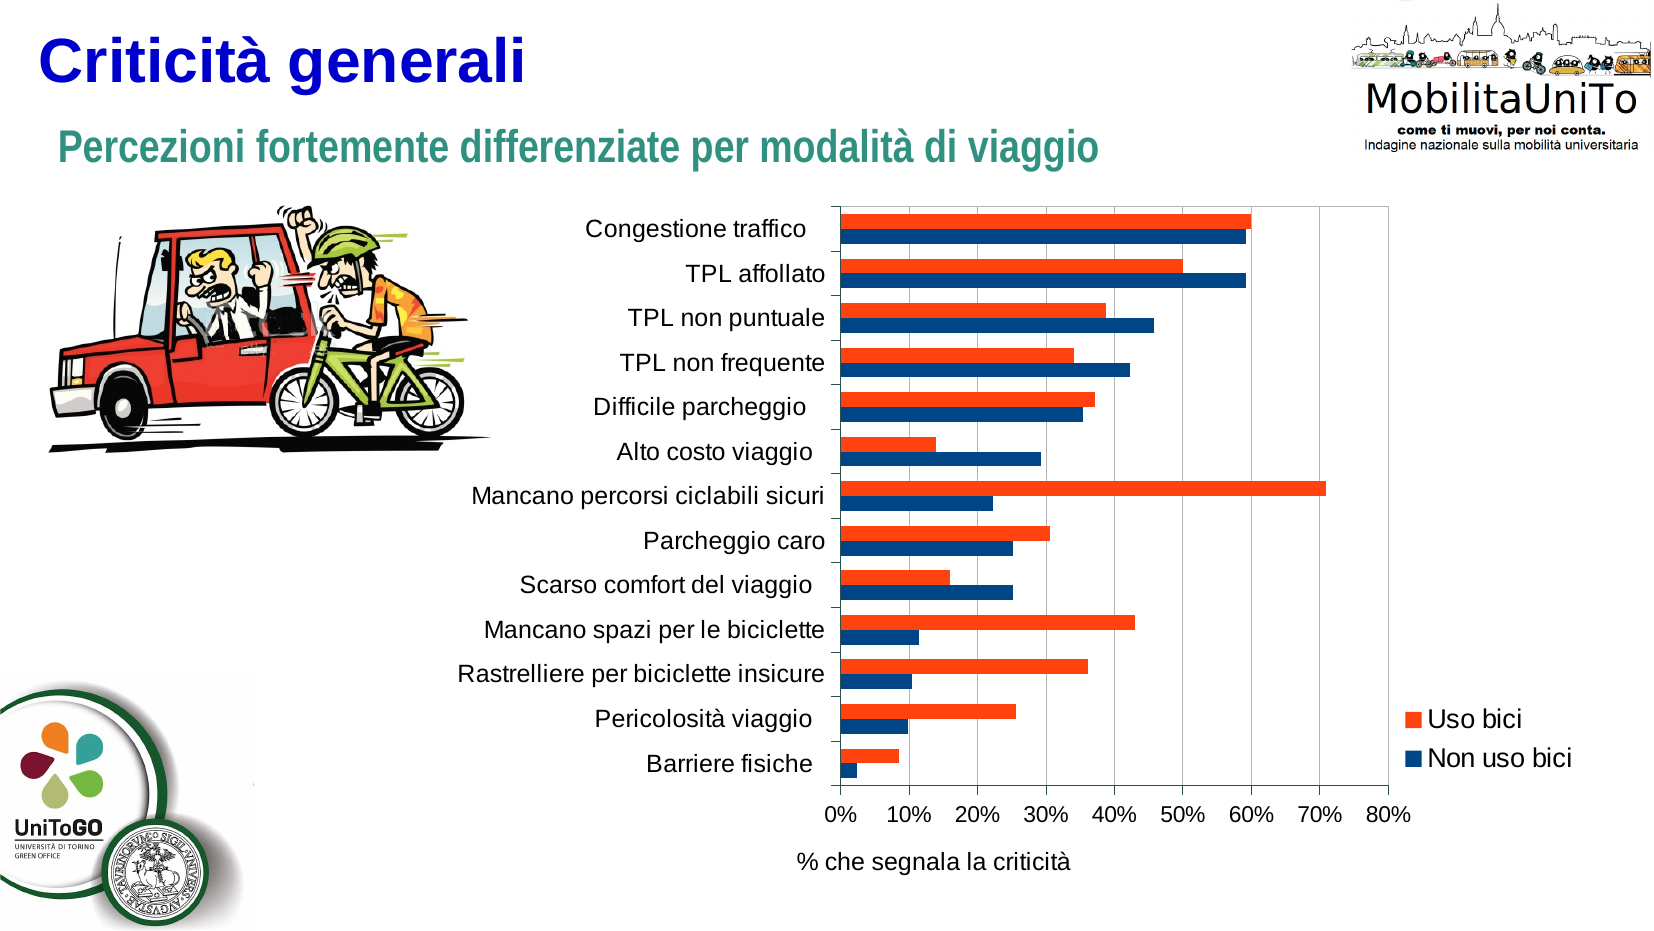

Criticità generali
Percezioni fortemente differenziate per modalità di viaggio
### Chart
| Category | Non uso bici | Uso bici |
|---|---|---|
| Barriere fisiche | 0.0233968804159447 | 0.0852589641434262 |
| Pericolosità viaggio | 0.0987868284228768 | 0.256573705179283 |
| Rastrelliere per biciclette insicure | 0.104467552474485 | 0.360956175298804 |
| Mancano spazi per le biciclette | 0.114288465241671 | 0.430278884462152 |
| Scarso comfort del viaggio | 0.25101097631427 | 0.159362549800797 |
| Parcheggio caro | 0.251203543231275 | 0.305976095617531 |
| Mancano percorsi ciclabili sicuri | 0.222703639514732 | 0.708366533864541 |
| Alto costo viaggio | 0.29318313113807 | 0.138645418326693 |
| Difficile parcheggio | 0.354515694203736 | 0.37211155378486 |
| TPL non frequente | 0.422299248989024 | 0.340239043824701 |
| TPL non puntuale | 0.4579241286347 | 0.388047808764941 |
| TPL affollato | 0.591854419410741 | 0.499601593625498 |
| Congestione traffico | 0.591758135952242 | 0.6 |